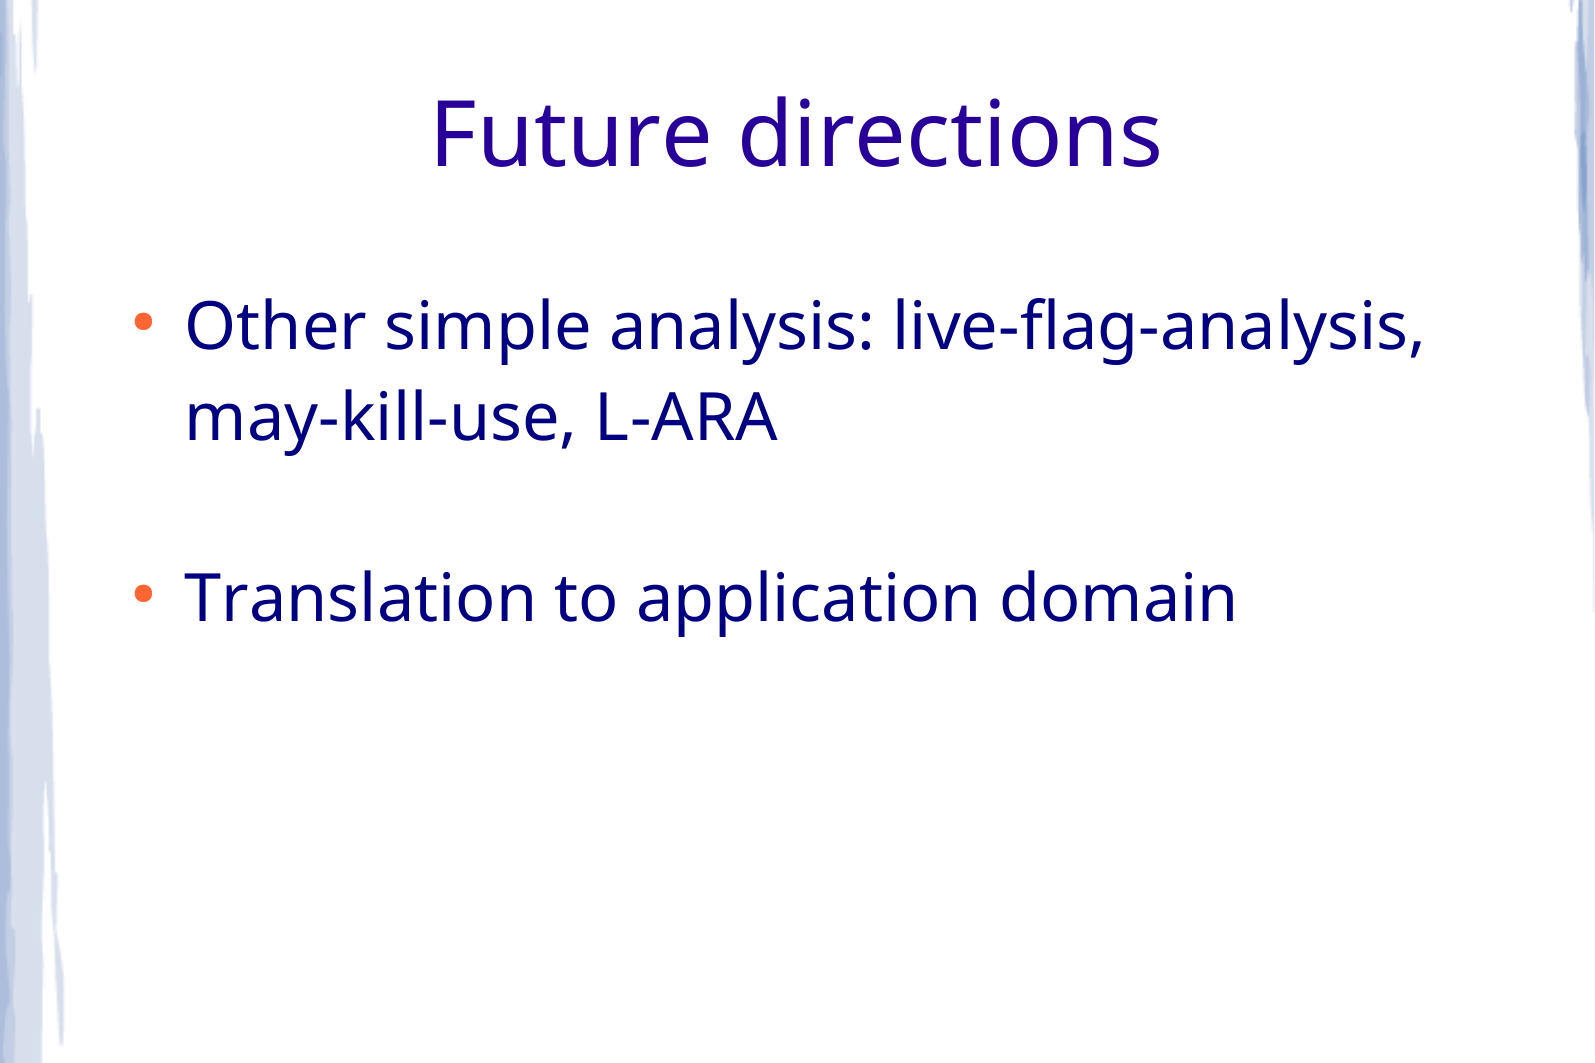

# Future directions
Other simple analysis: live-flag-analysis, may-kill-use, L-ARA
Translation to application domain